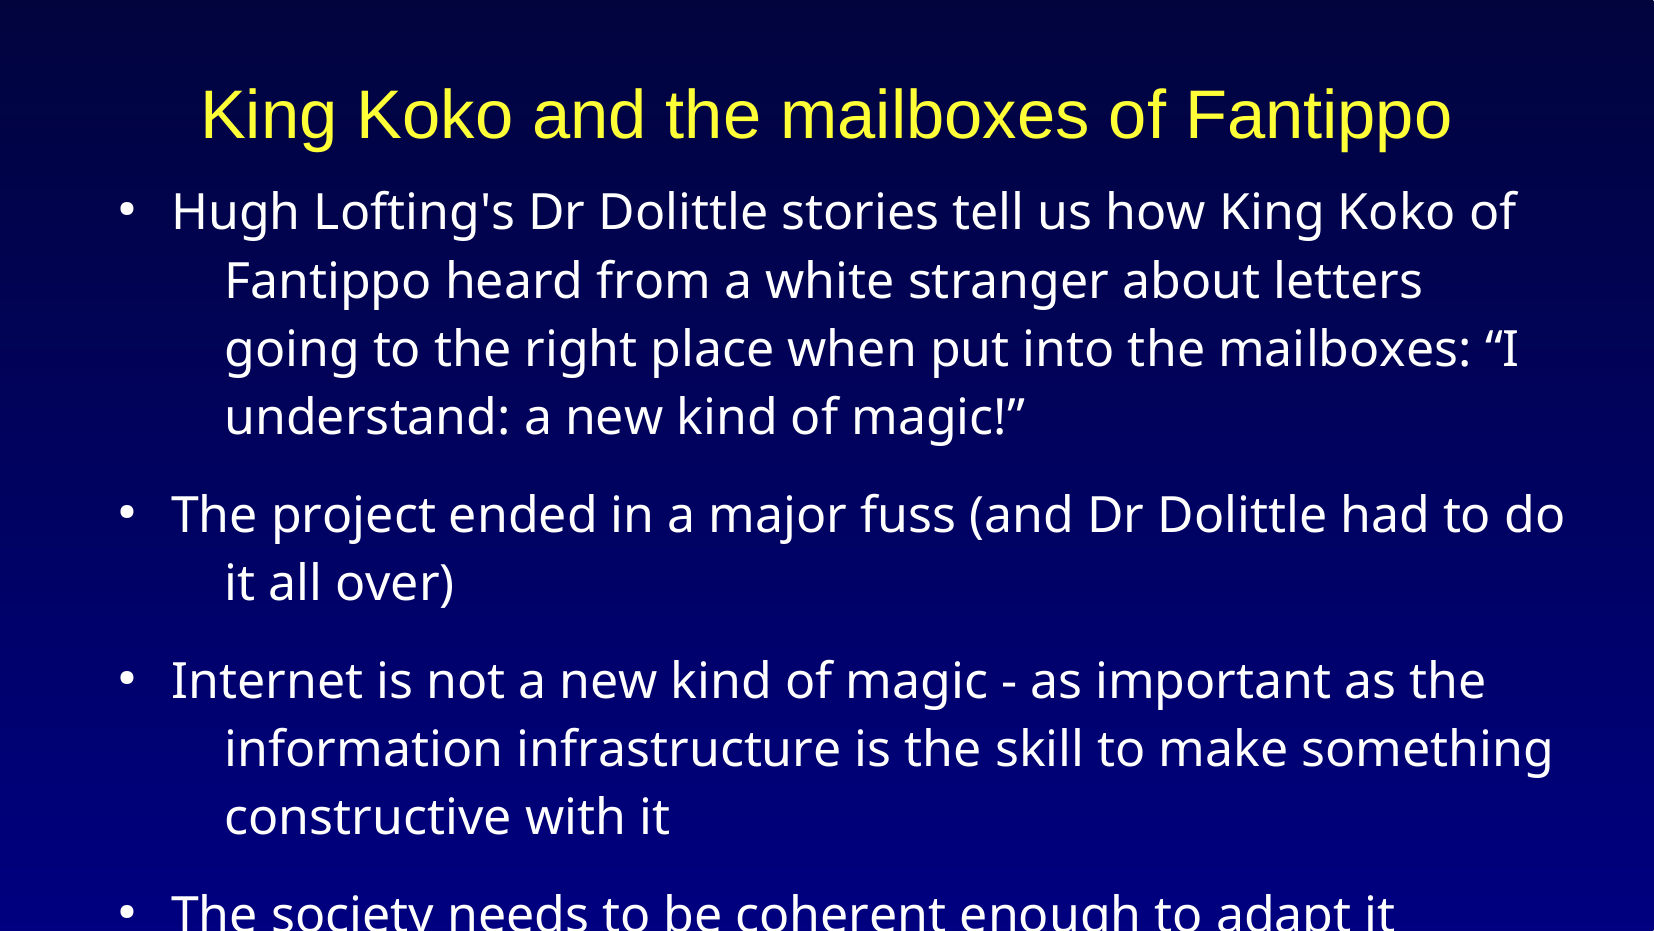

# King Koko and the mailboxes of Fantippo
Hugh Lofting's Dr Dolittle stories tell us how King Koko of Fantippo heard from a white stranger about letters going to the right place when put into the mailboxes: “I understand: a new kind of magic!”
The project ended in a major fuss (and Dr Dolittle had to do it all over)
Internet is not a new kind of magic - as important as the information infrastructure is the skill to make something constructive with it
The society needs to be coherent enough to adapt it